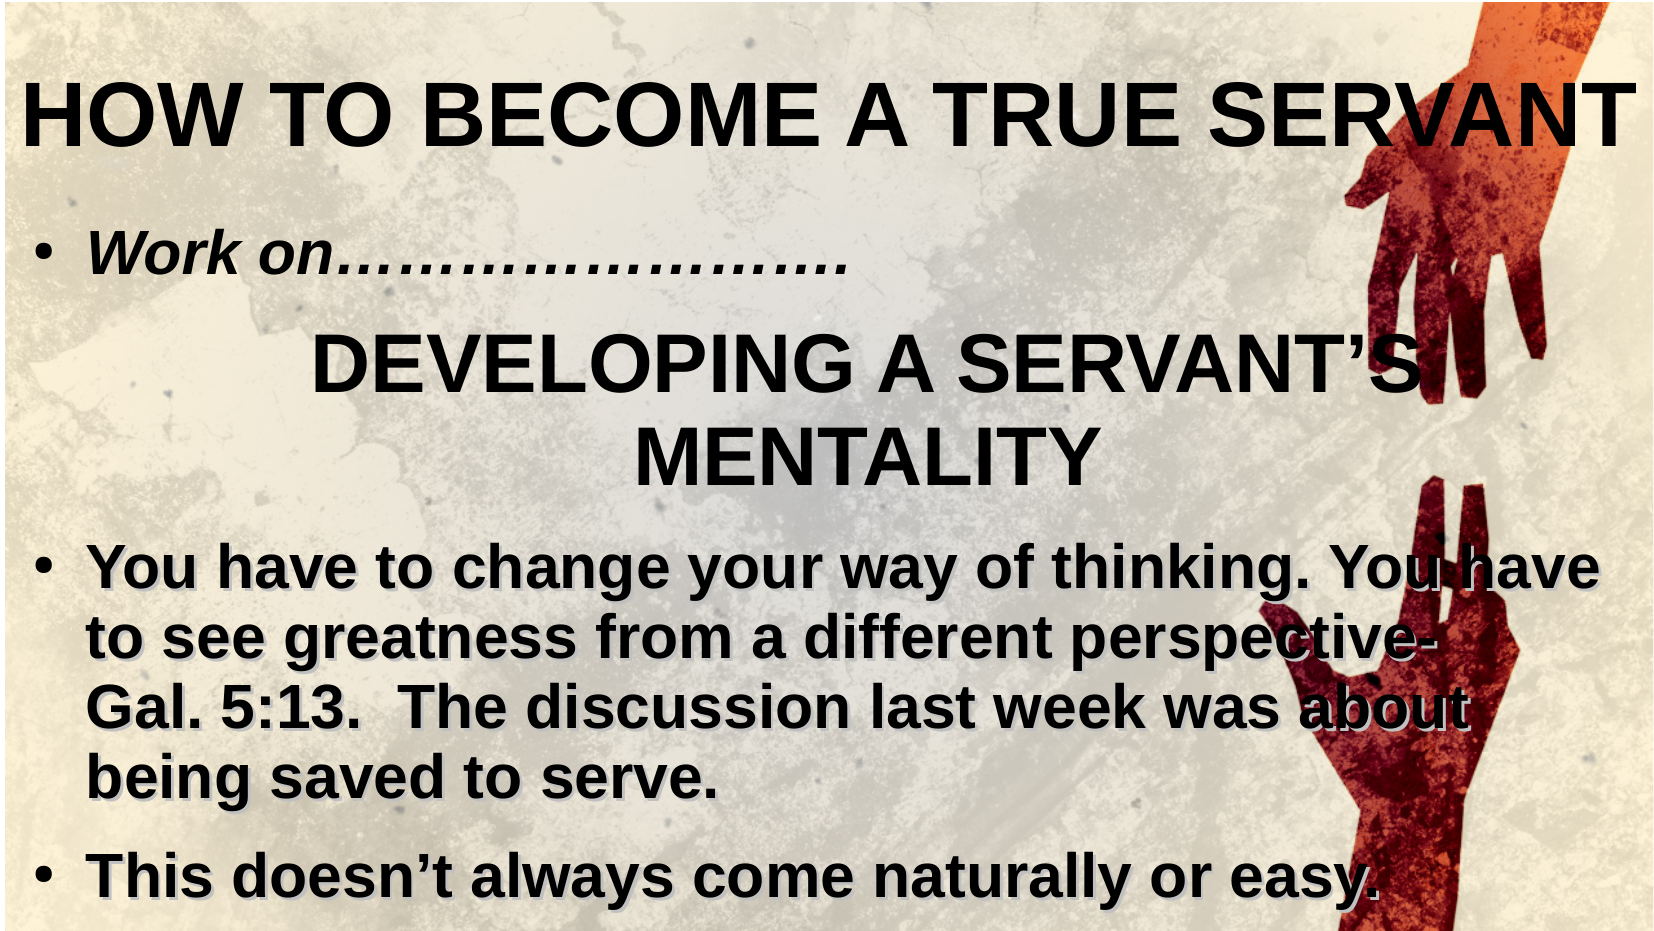

# HOW TO BECOME A TRUE SERVANT
Work on…………………….
DEVELOPING A SERVANT’S MENTALITY
You have to change your way of thinking. You have to see greatness from a different perspective- Gal. 5:13. The discussion last week was about being saved to serve.
This doesn’t always come naturally or easy.